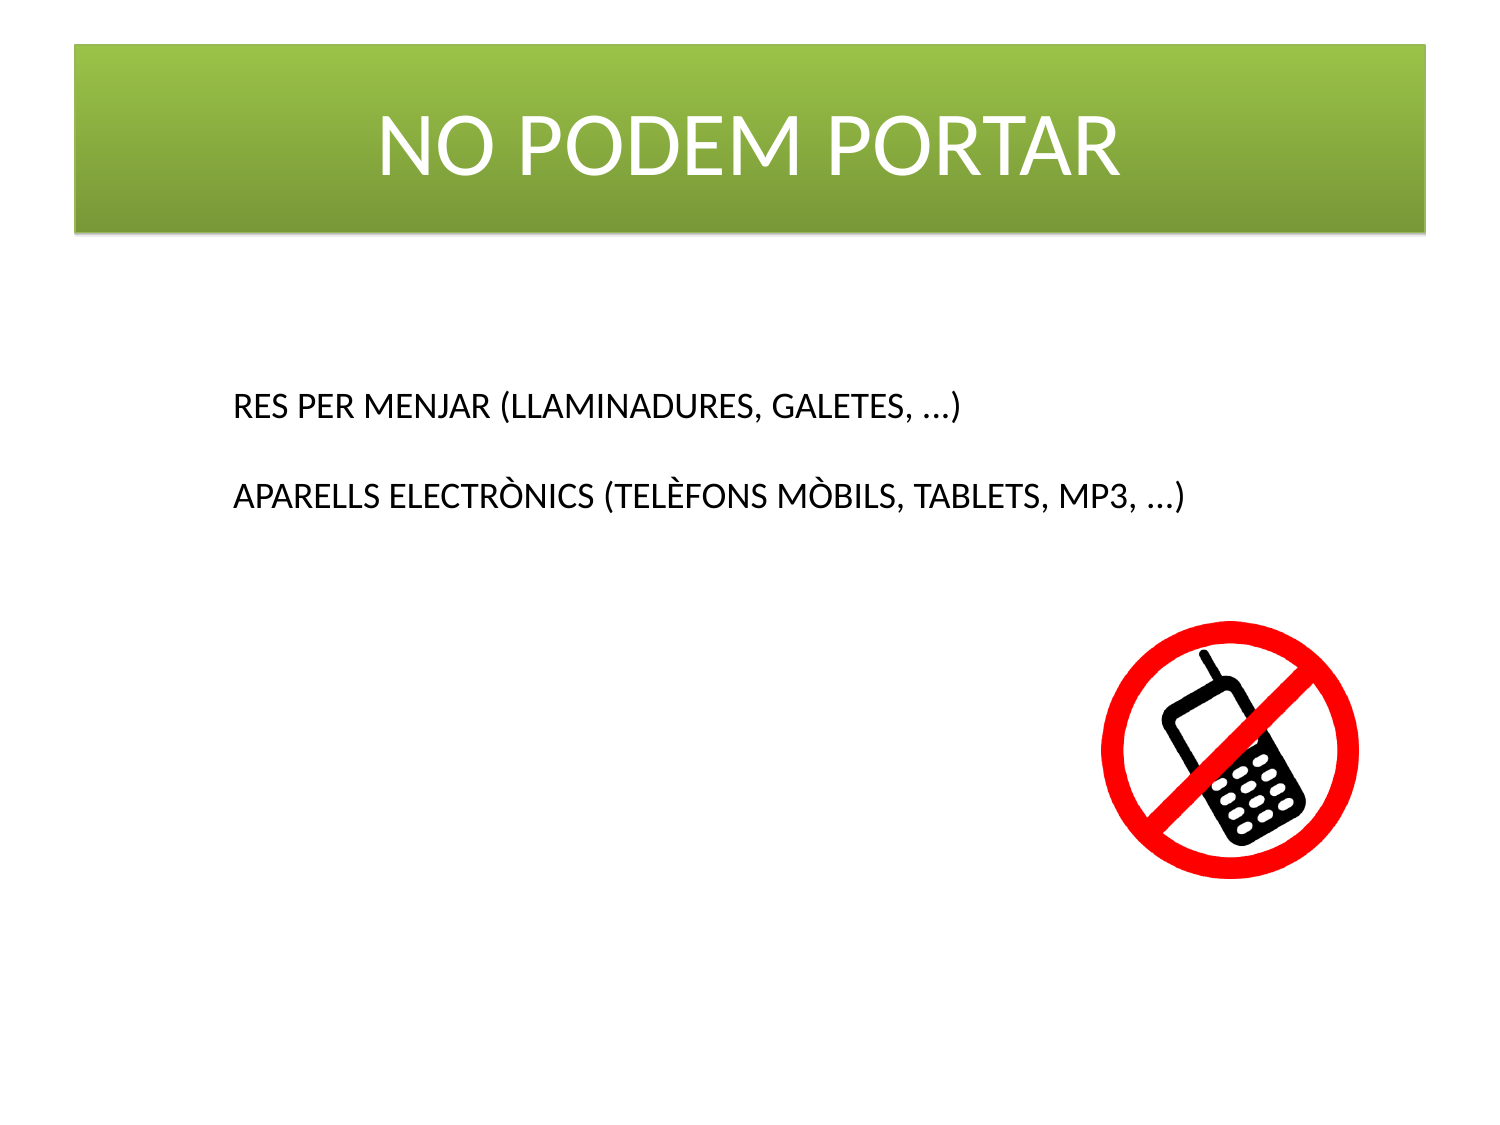

NO PODEM PORTAR
RES PER MENJAR (LLAMINADURES, GALETES, ...)
APARELLS ELECTRÒNICS (TELÈFONS MÒBILS, TABLETS, MP3, ...)